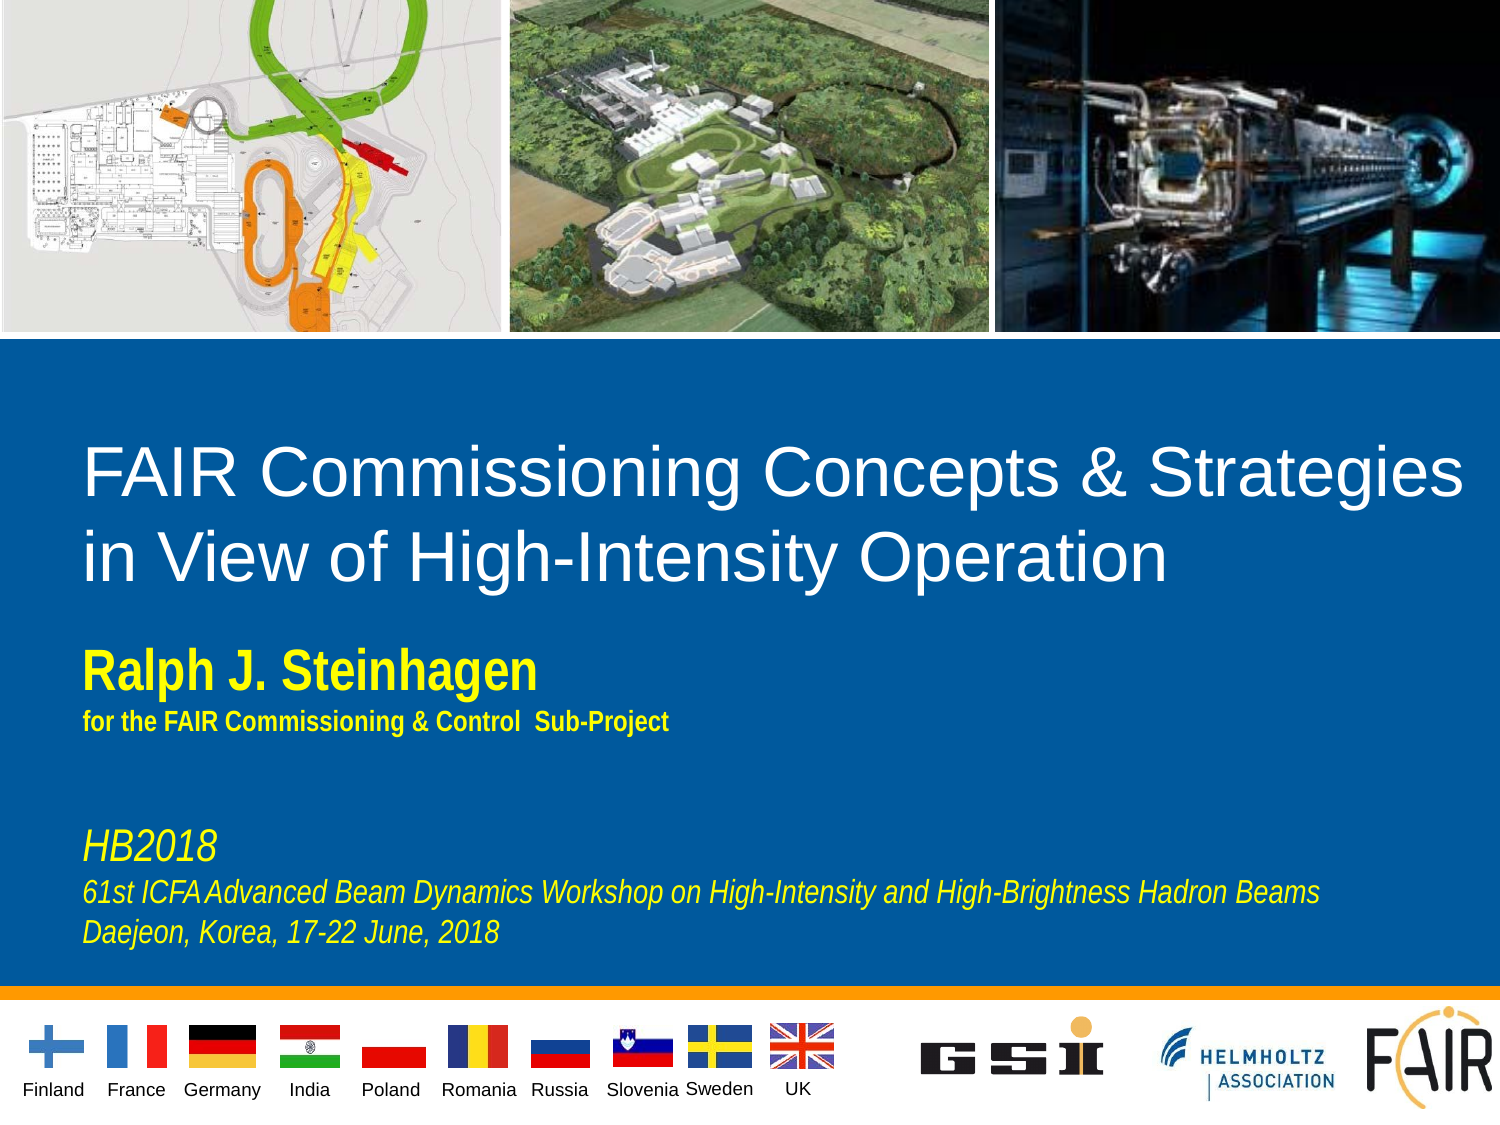

FAIR Commissioning Concepts & Strategies
in View of High-Intensity Operation
Ralph J. Steinhagen
for the FAIR Commissioning & Control Sub-Project
HB2018
61st ICFA Advanced Beam Dynamics Workshop on High-Intensity and High-Brightness Hadron Beams
Daejeon, Korea, 17-22 June, 2018
UK
Sweden
Slovenia
Finland
Russia
France
Germany
India
Poland
Romania